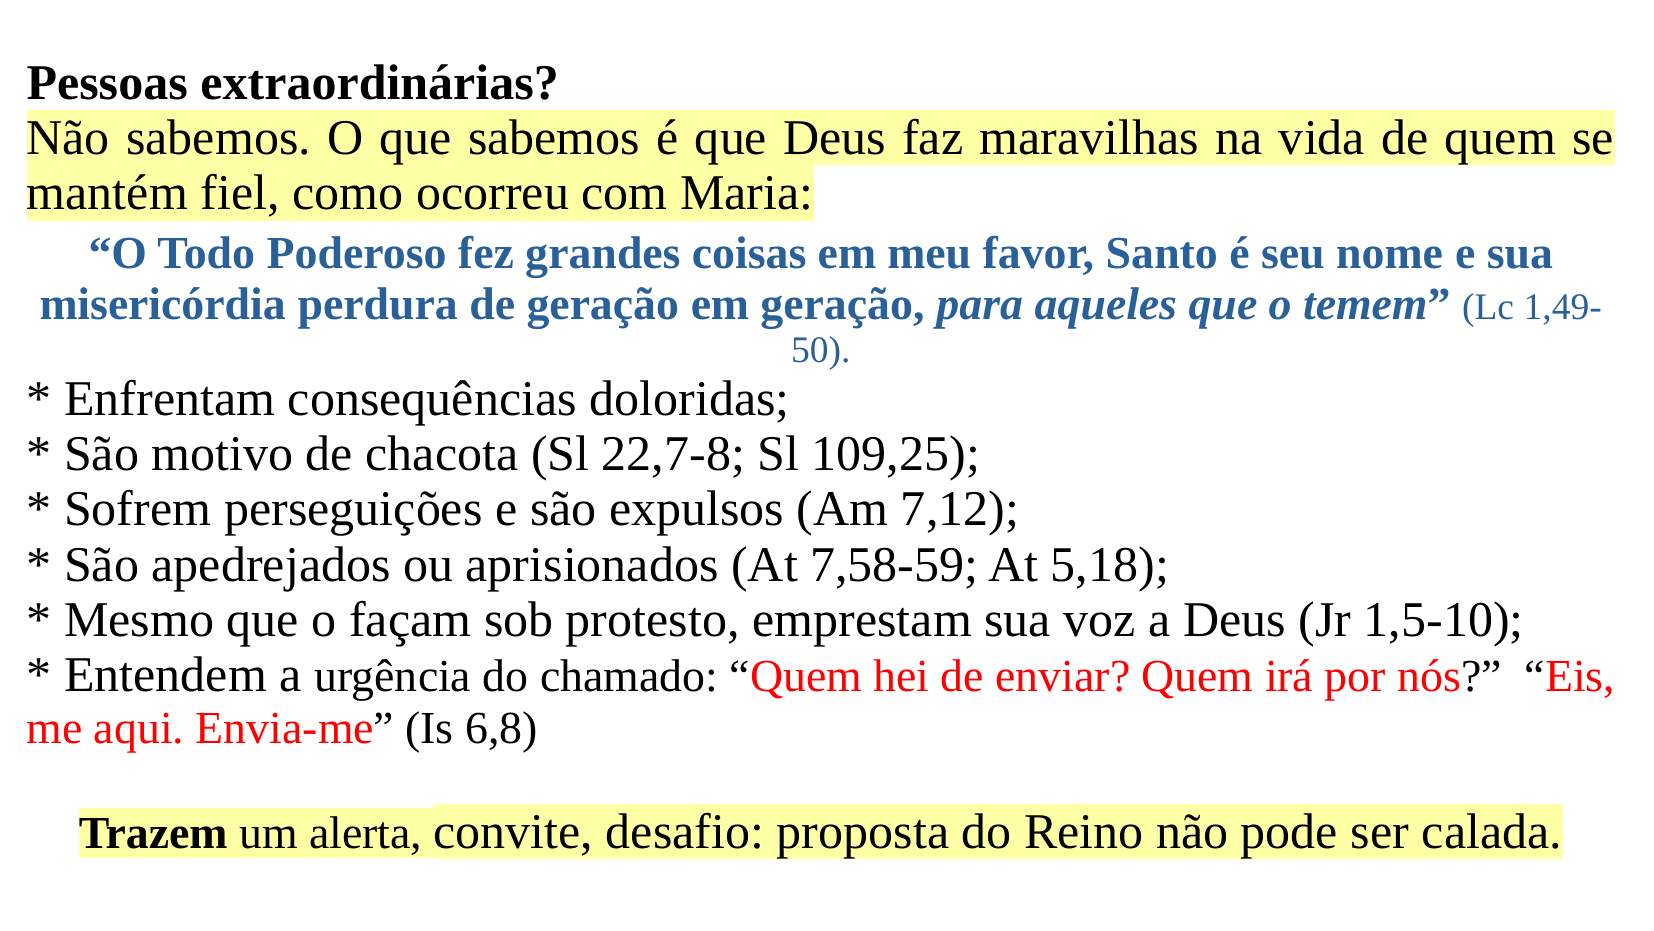

Pessoas extraordinárias?
Não sabemos. O que sabemos é que Deus faz maravilhas na vida de quem se mantém fiel, como ocorreu com Maria:
“O Todo Poderoso fez grandes coisas em meu favor, Santo é seu nome e sua misericórdia perdura de geração em geração, para aqueles que o temem” (Lc 1,49-50).
* Enfrentam consequências doloridas;
* São motivo de chacota (Sl 22,7-8; Sl 109,25);
* Sofrem perseguições e são expulsos (Am 7,12);
* São apedrejados ou aprisionados (At 7,58-59; At 5,18);
* Mesmo que o façam sob protesto, emprestam sua voz a Deus (Jr 1,5-10);
* Entendem a urgência do chamado: “Quem hei de enviar? Quem irá por nós?” “Eis, me aqui. Envia-me” (Is 6,8)
Trazem um alerta, convite, desafio: proposta do Reino não pode ser calada.